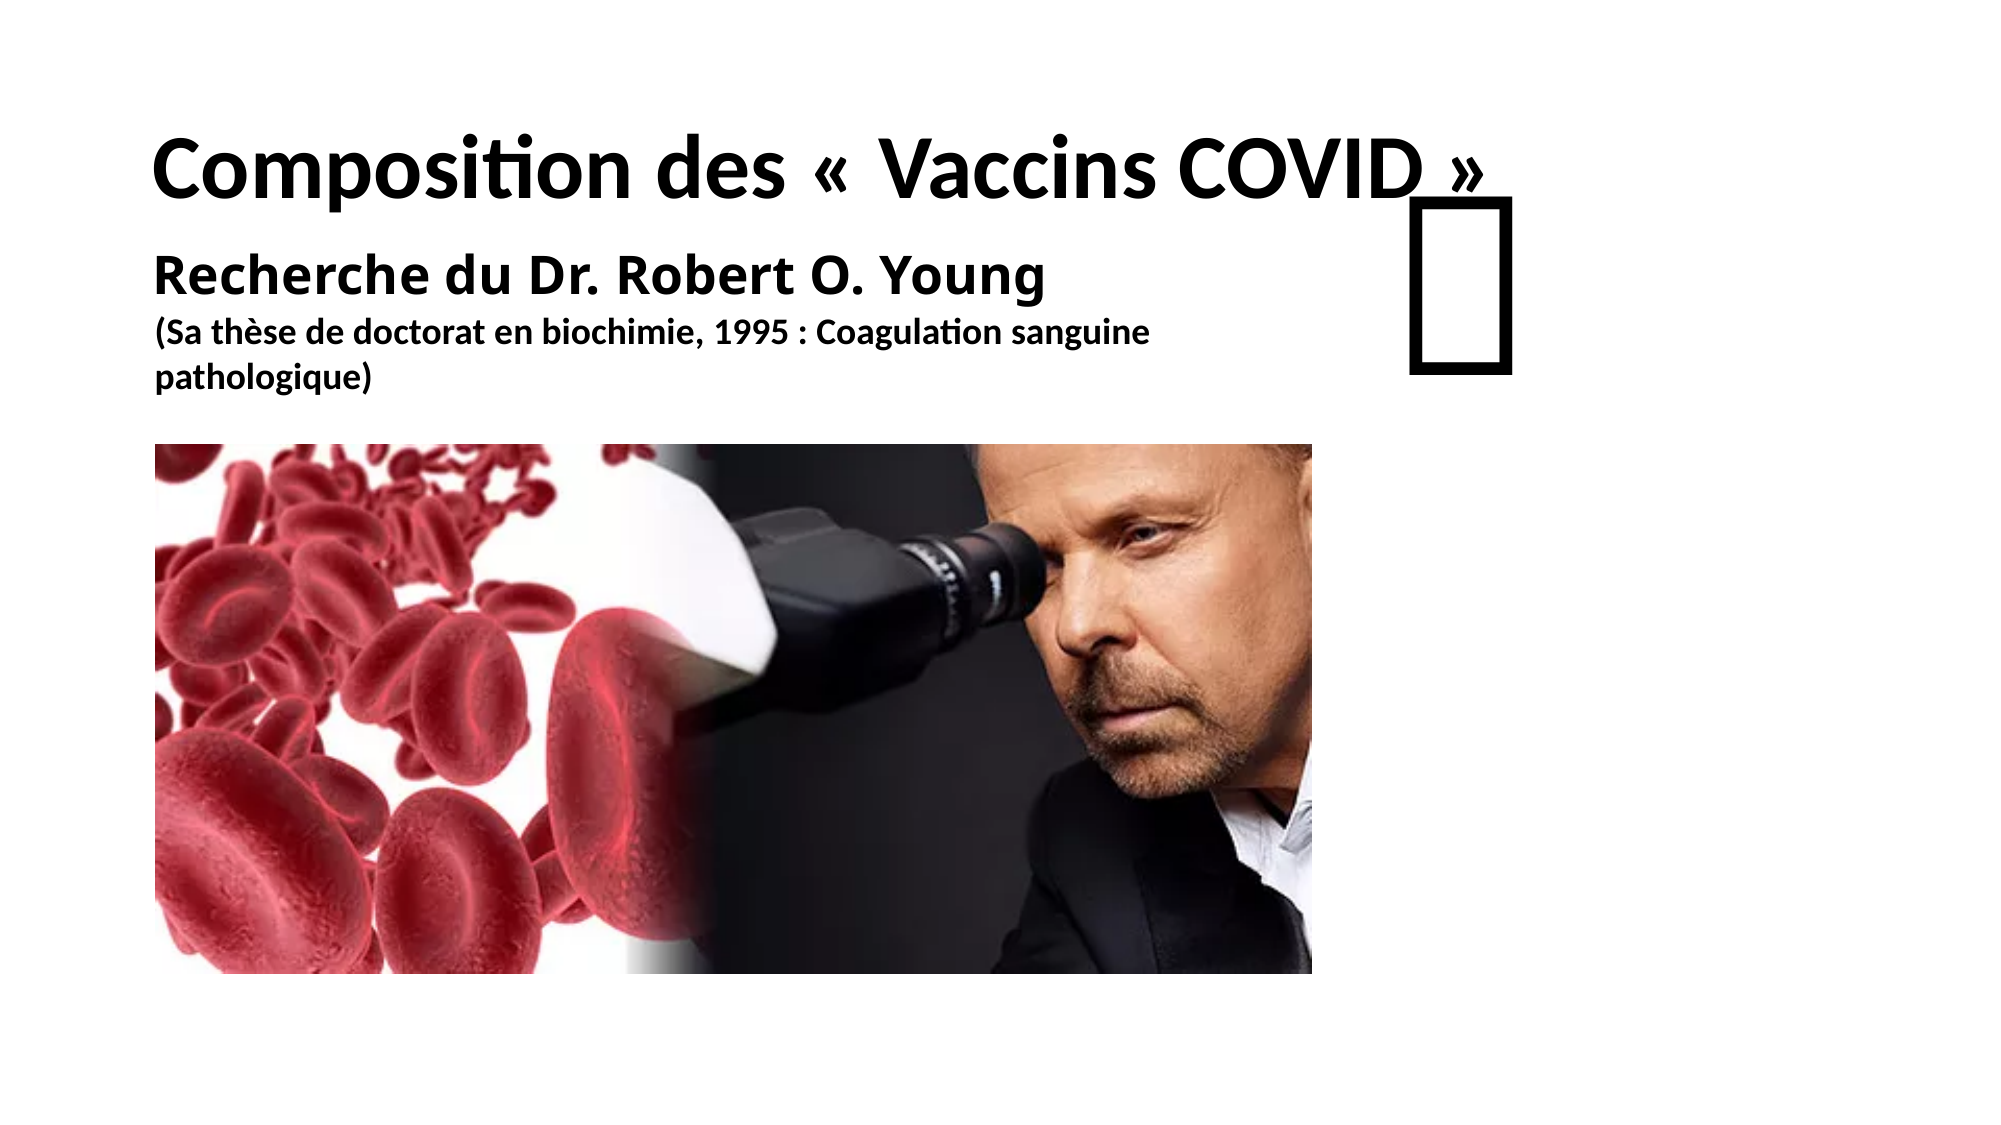

# Composition des « Vaccins COVID »
💉
Recherche du Dr. Robert O. Young
(Sa thèse de doctorat en biochimie, 1995 : Coagulation sanguine pathologique)